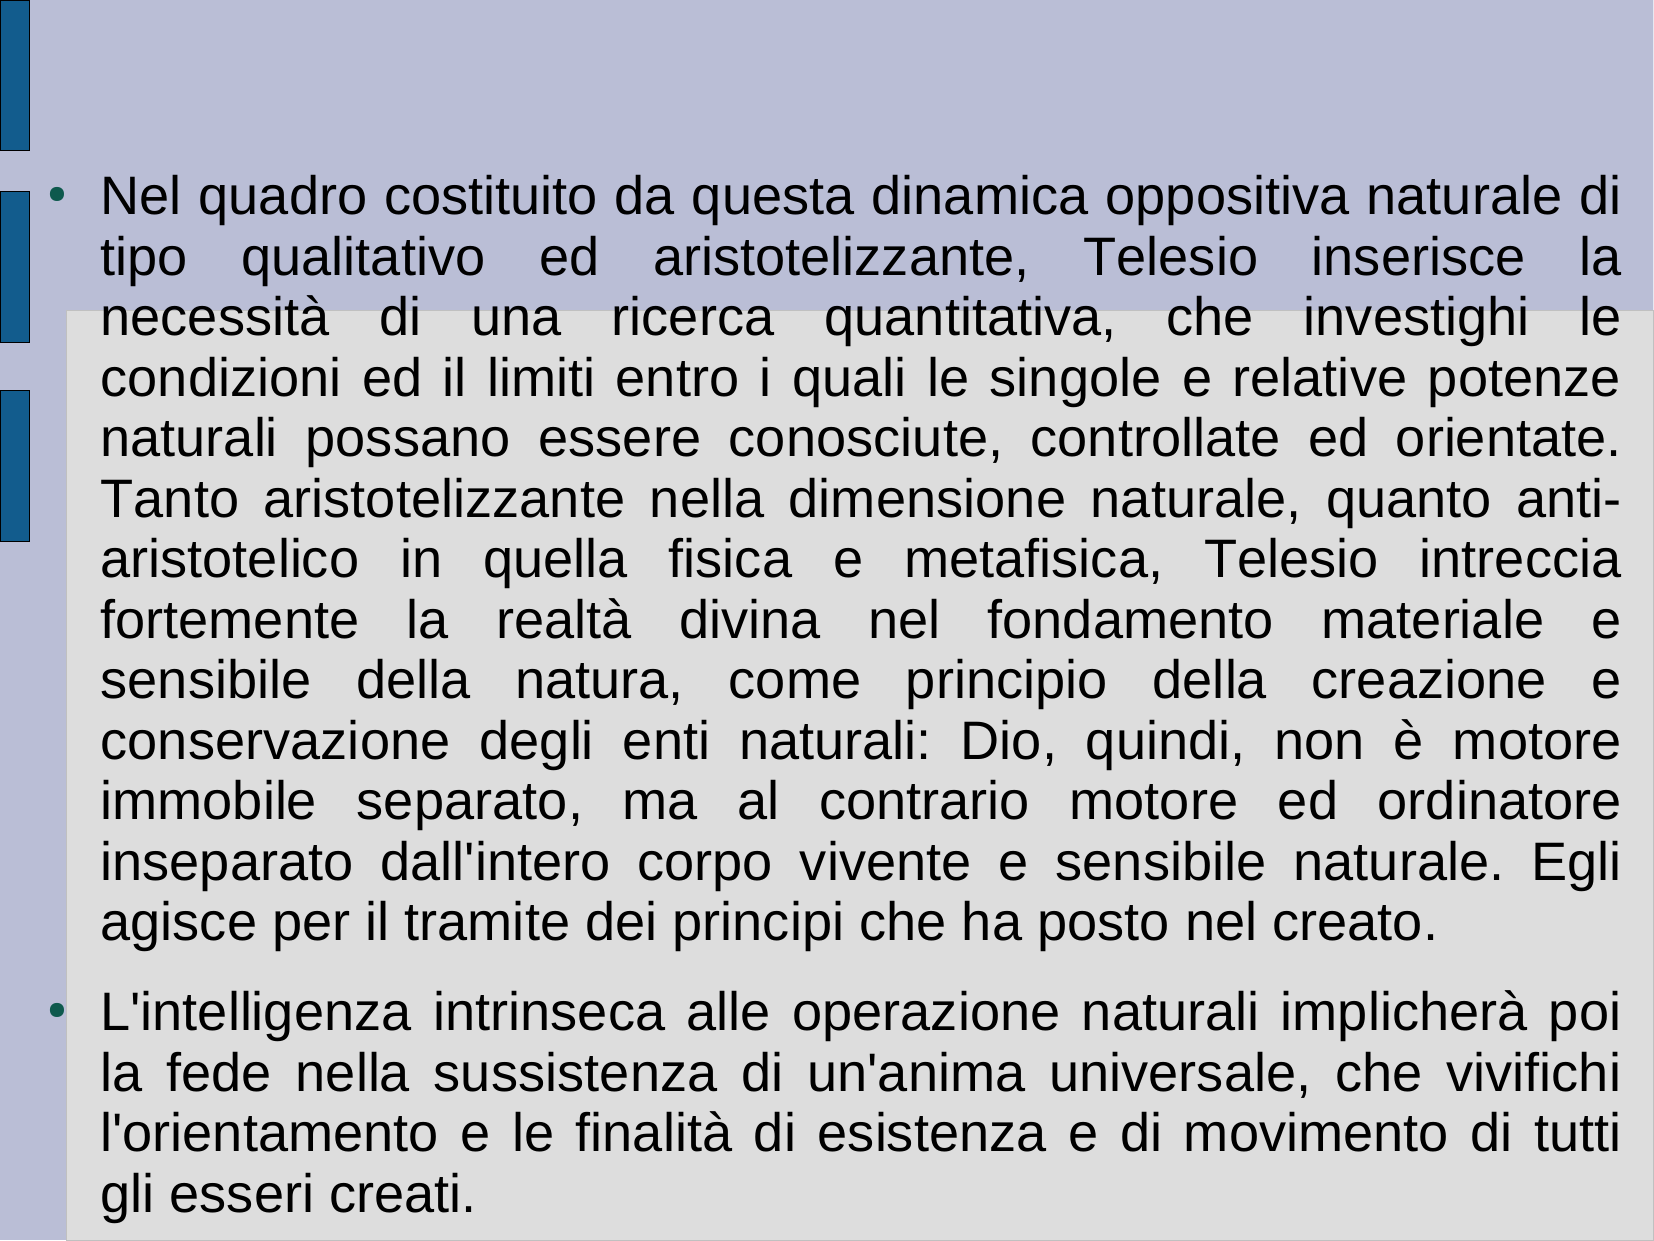

#
Nel quadro costituito da questa dinamica oppositiva naturale di tipo qualitativo ed aristotelizzante, Telesio inserisce la necessità di una ricerca quantitativa, che investighi le condizioni ed il limiti entro i quali le singole e relative potenze naturali possano essere conosciute, controllate ed orientate. Tanto aristotelizzante nella dimensione naturale, quanto anti-aristotelico in quella fisica e metafisica, Telesio intreccia fortemente la realtà divina nel fondamento materiale e sensibile della natura, come principio della creazione e conservazione degli enti naturali: Dio, quindi, non è motore immobile separato, ma al contrario motore ed ordinatore inseparato dall'intero corpo vivente e sensibile naturale. Egli agisce per il tramite dei principi che ha posto nel creato.
L'intelligenza intrinseca alle operazione naturali implicherà poi la fede nella sussistenza di un'anima universale, che vivifichi l'orientamento e le finalità di esistenza e di movimento di tutti gli esseri creati.